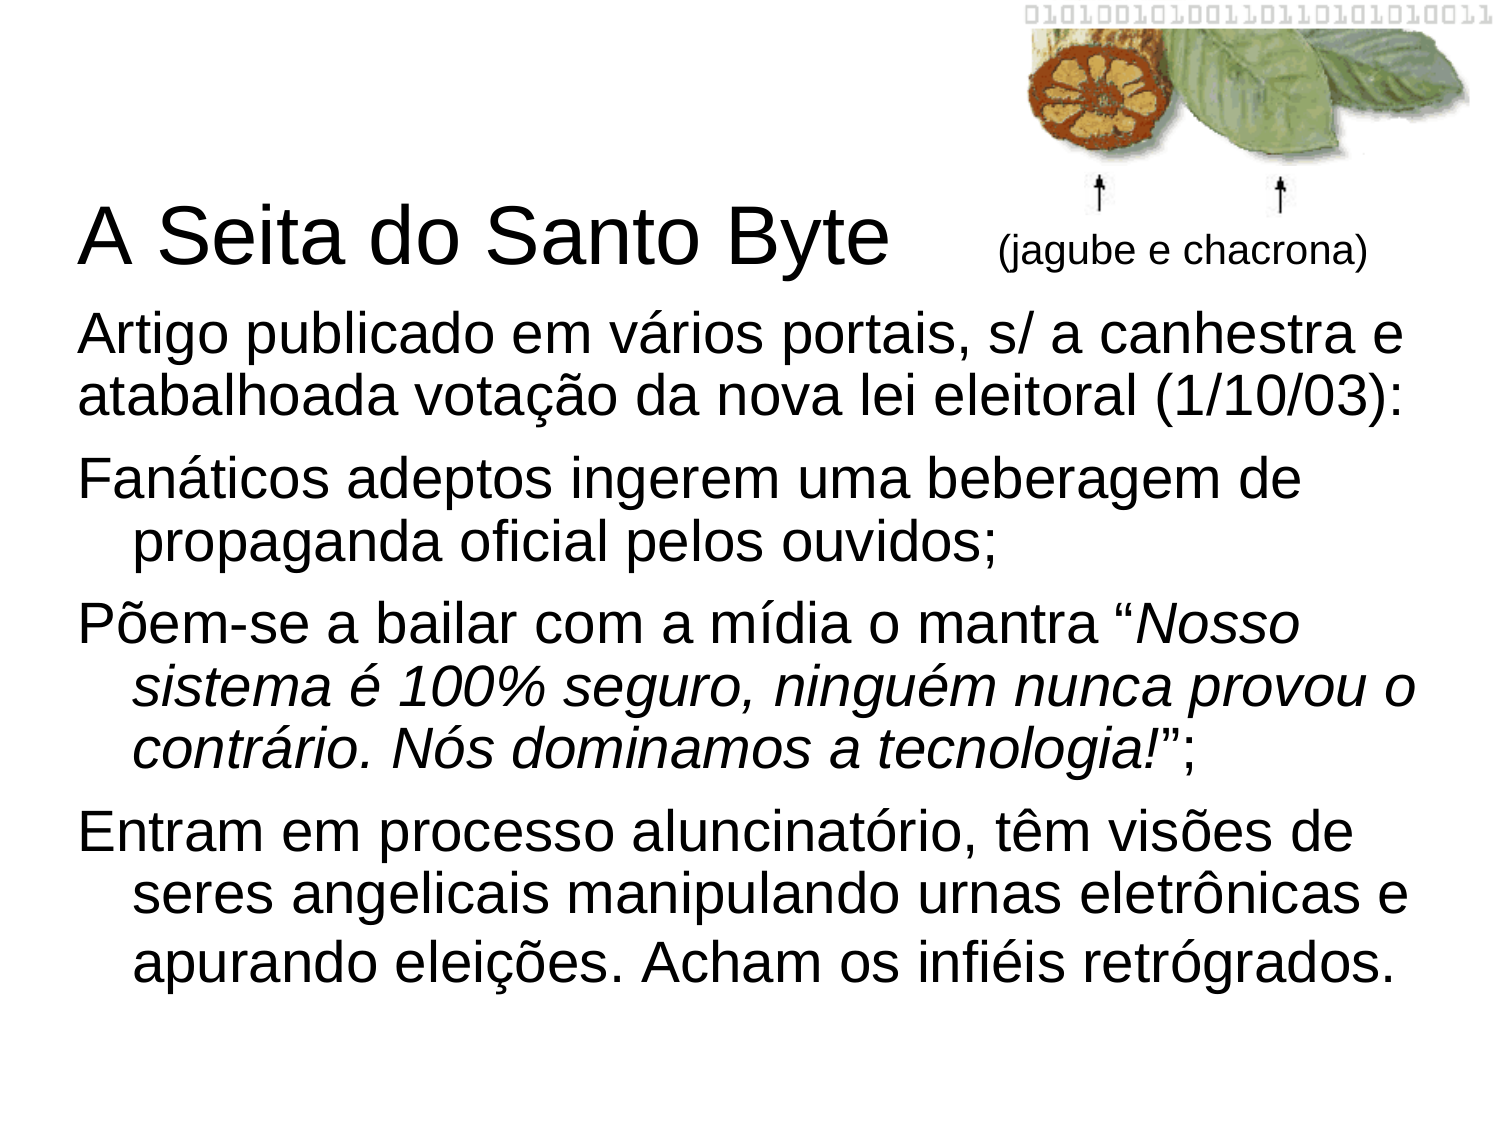

# A Seita do Santo Byte 	 (jagube e chacrona)
Artigo publicado em vários portais, s/ a canhestra e atabalhoada votação da nova lei eleitoral (1/10/03):
Fanáticos adeptos ingerem uma beberagem de propaganda oficial pelos ouvidos;
Põem-se a bailar com a mídia o mantra “Nosso sistema é 100% seguro, ninguém nunca provou o contrário. Nós dominamos a tecnologia!”;
Entram em processo aluncinatório, têm visões de seres angelicais manipulando urnas eletrônicas e apurando eleições. Acham os infiéis retrógrados.